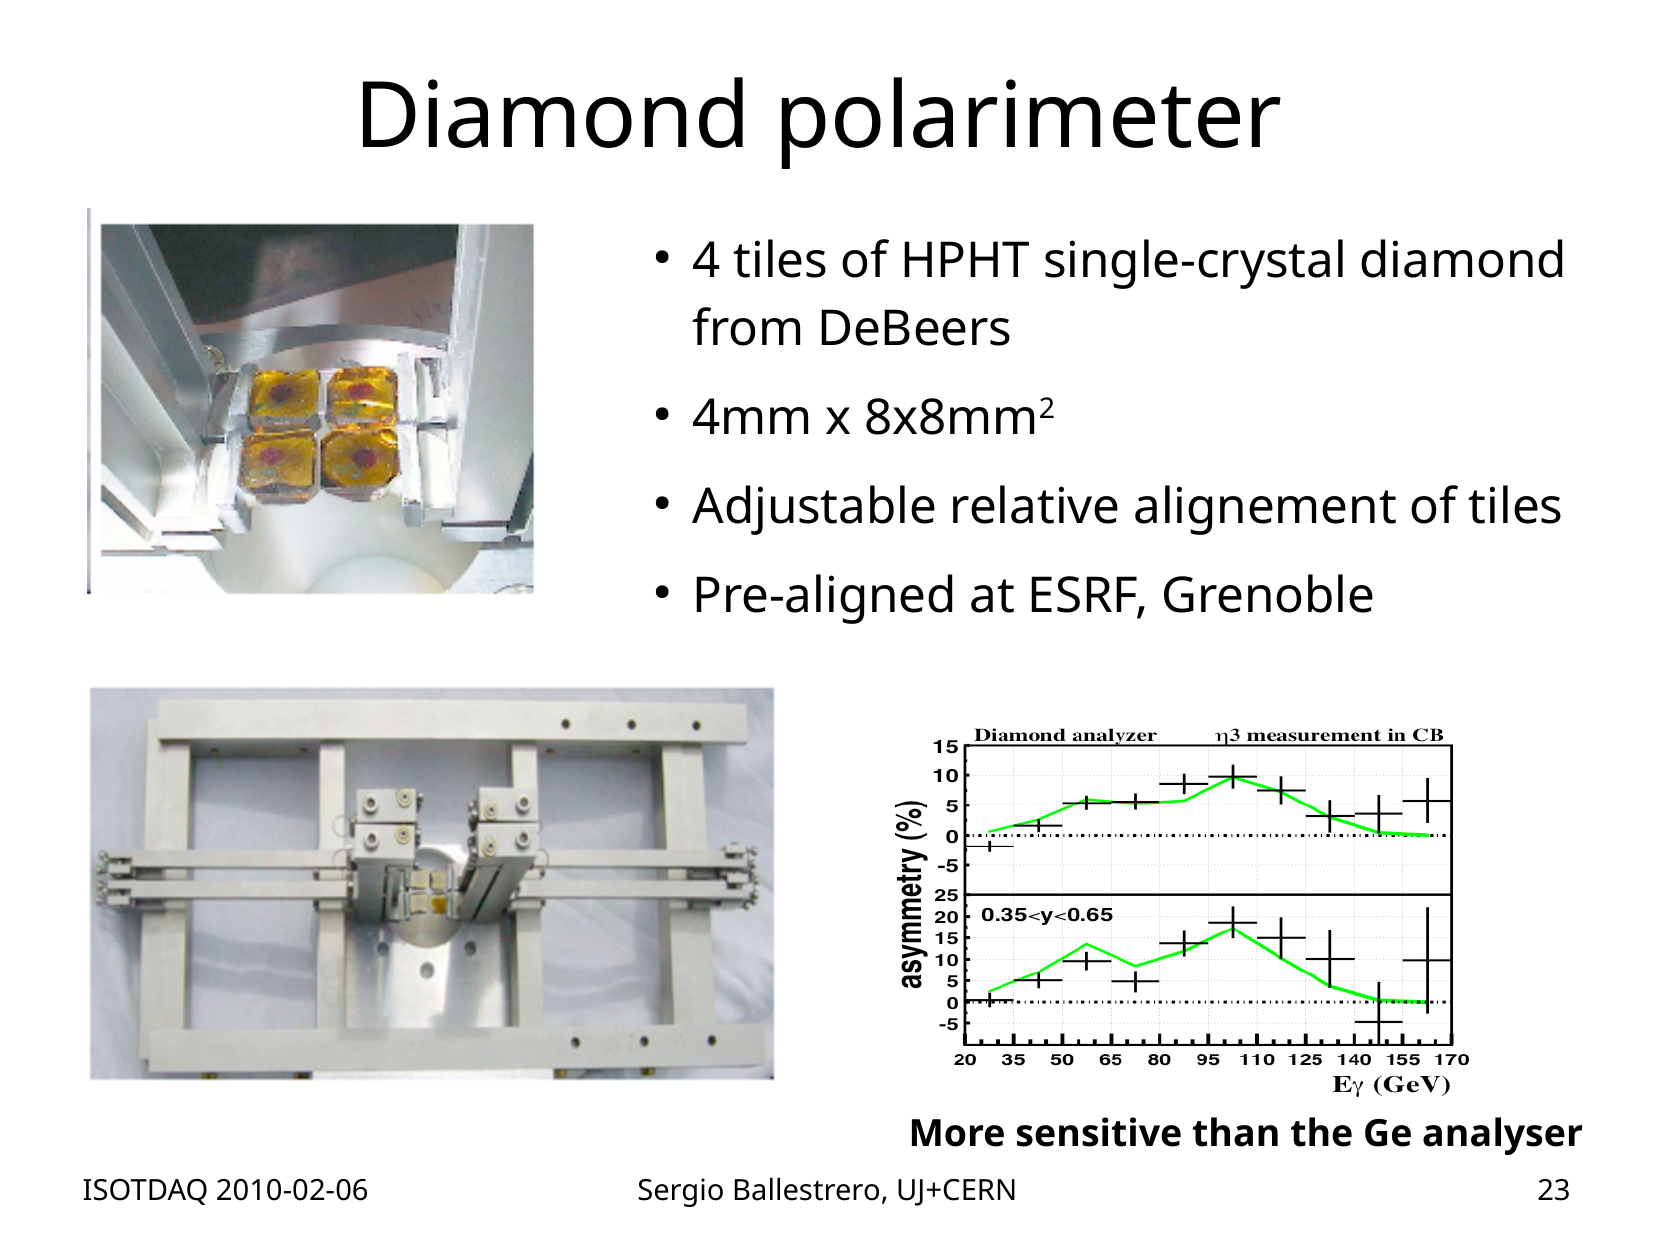

# Diamond polarimeter
4 tiles of HPHT single-crystal diamond from DeBeers
4mm x 8x8mm2
Adjustable relative alignement of tiles
Pre-aligned at ESRF, Grenoble
More sensitive than the Ge analyser
ISOTDAQ - Ankara 2010-02-05
23